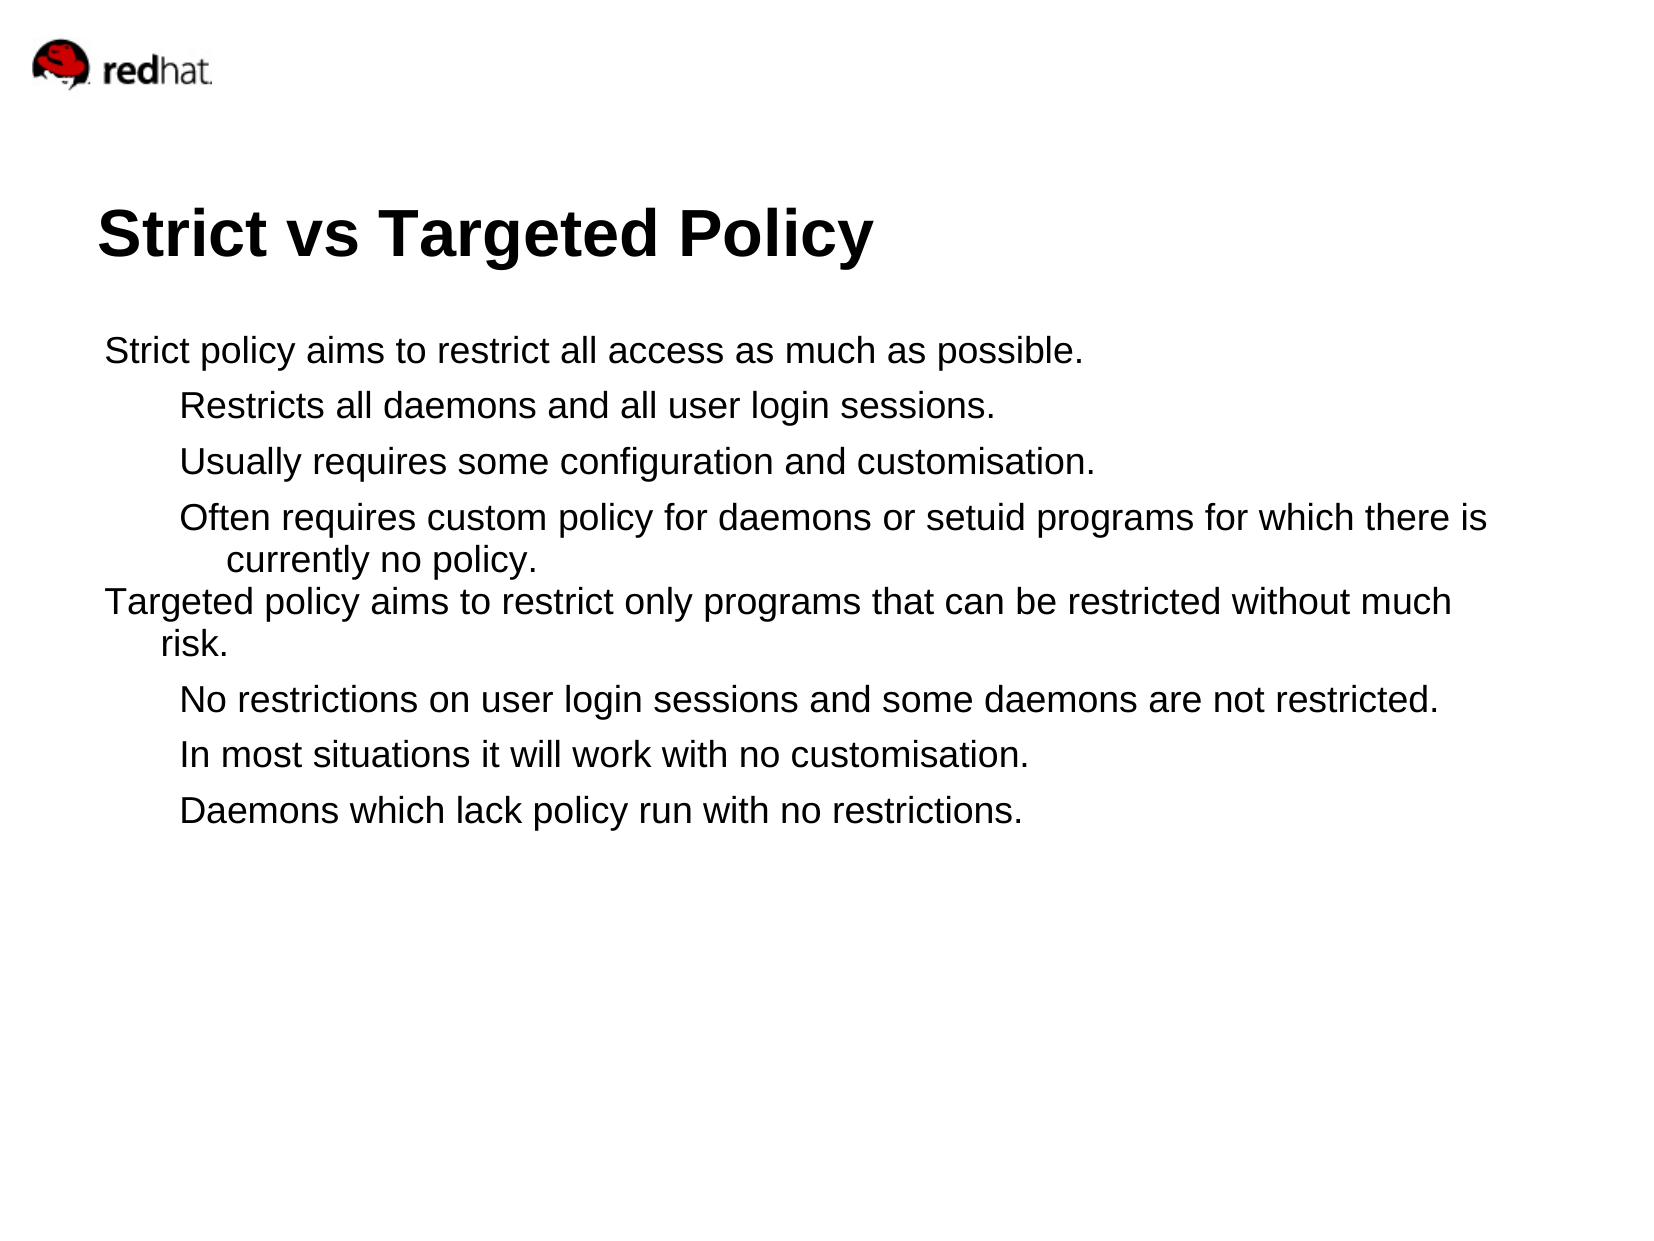

# Strict vs Targeted Policy
Strict policy aims to restrict all access as much as possible.
Restricts all daemons and all user login sessions.
Usually requires some configuration and customisation.
Often requires custom policy for daemons or setuid programs for which there is currently no policy.
Targeted policy aims to restrict only programs that can be restricted without much risk.
No restrictions on user login sessions and some daemons are not restricted.
In most situations it will work with no customisation.
Daemons which lack policy run with no restrictions.